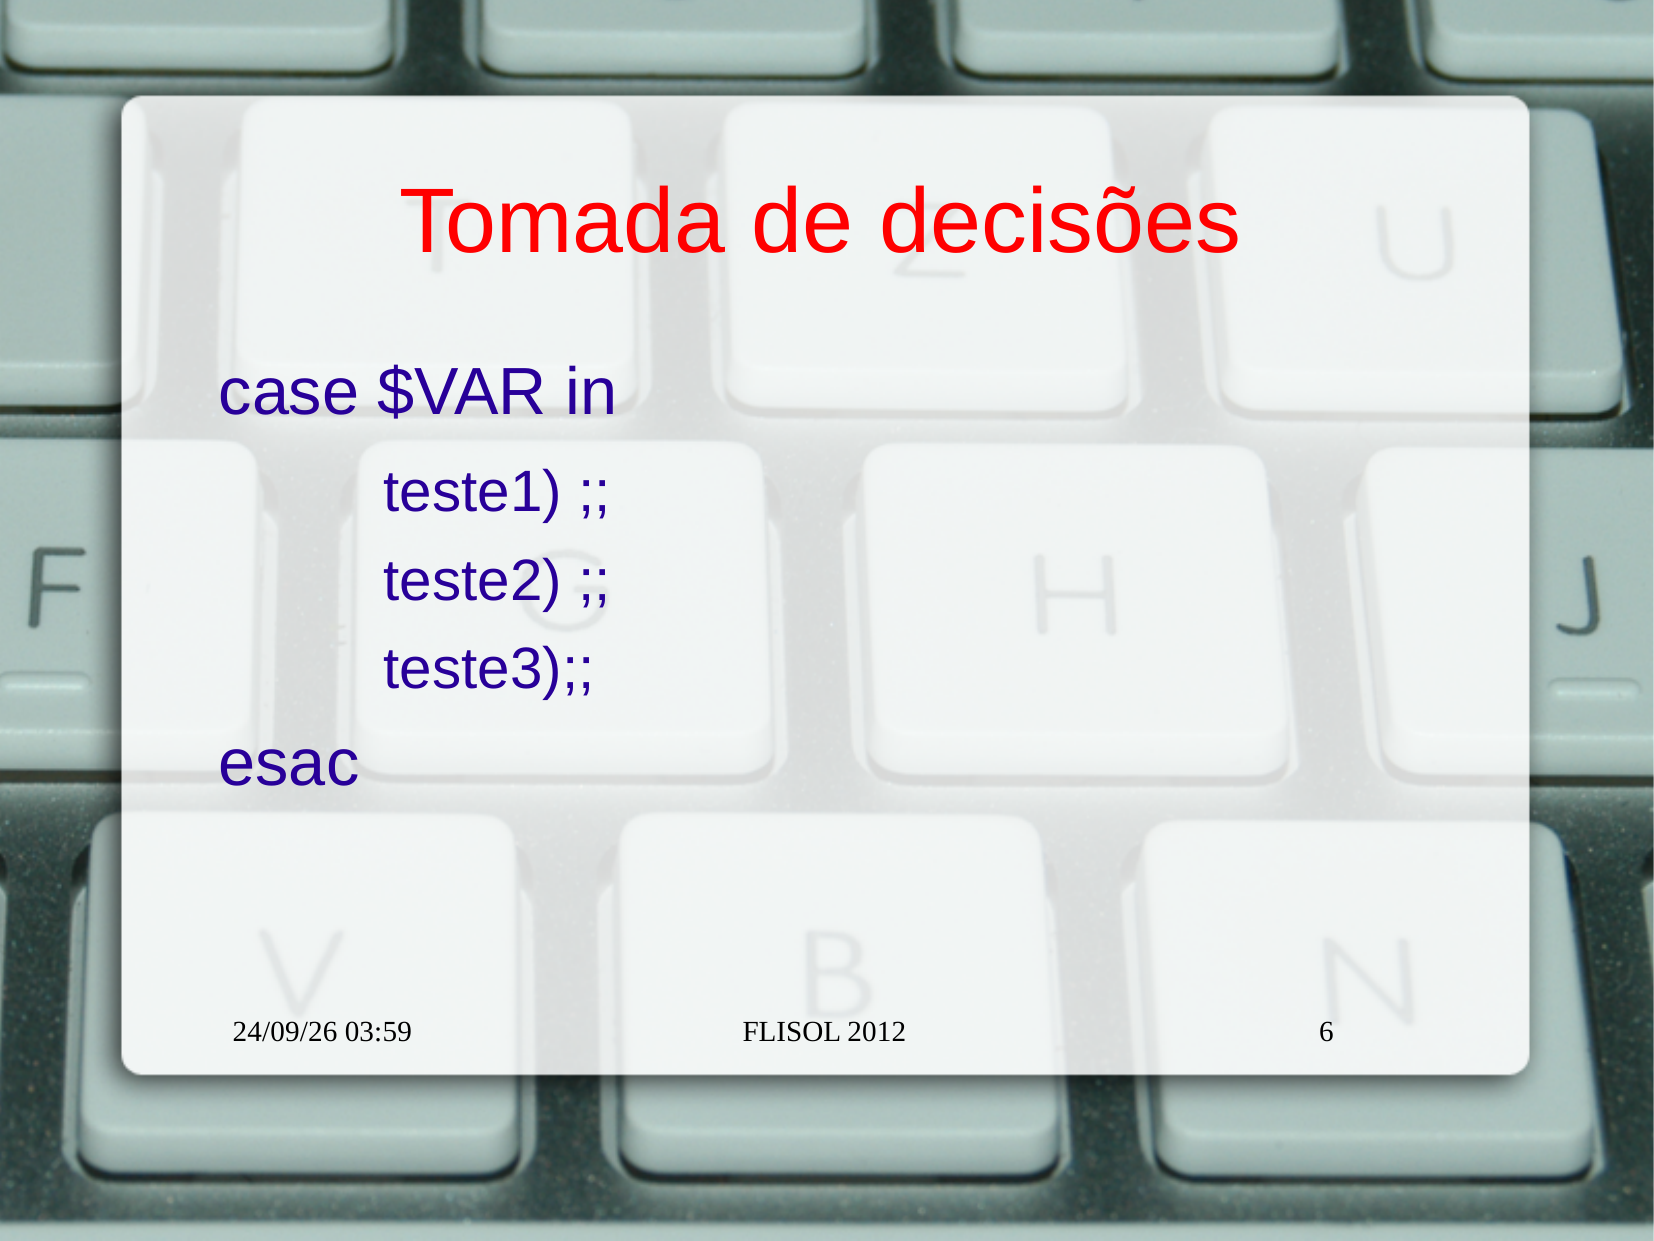

# Tomada de decisões
case $VAR in
teste1) ;;
teste2) ;;
teste3);;
esac
FLISOL 2012
6